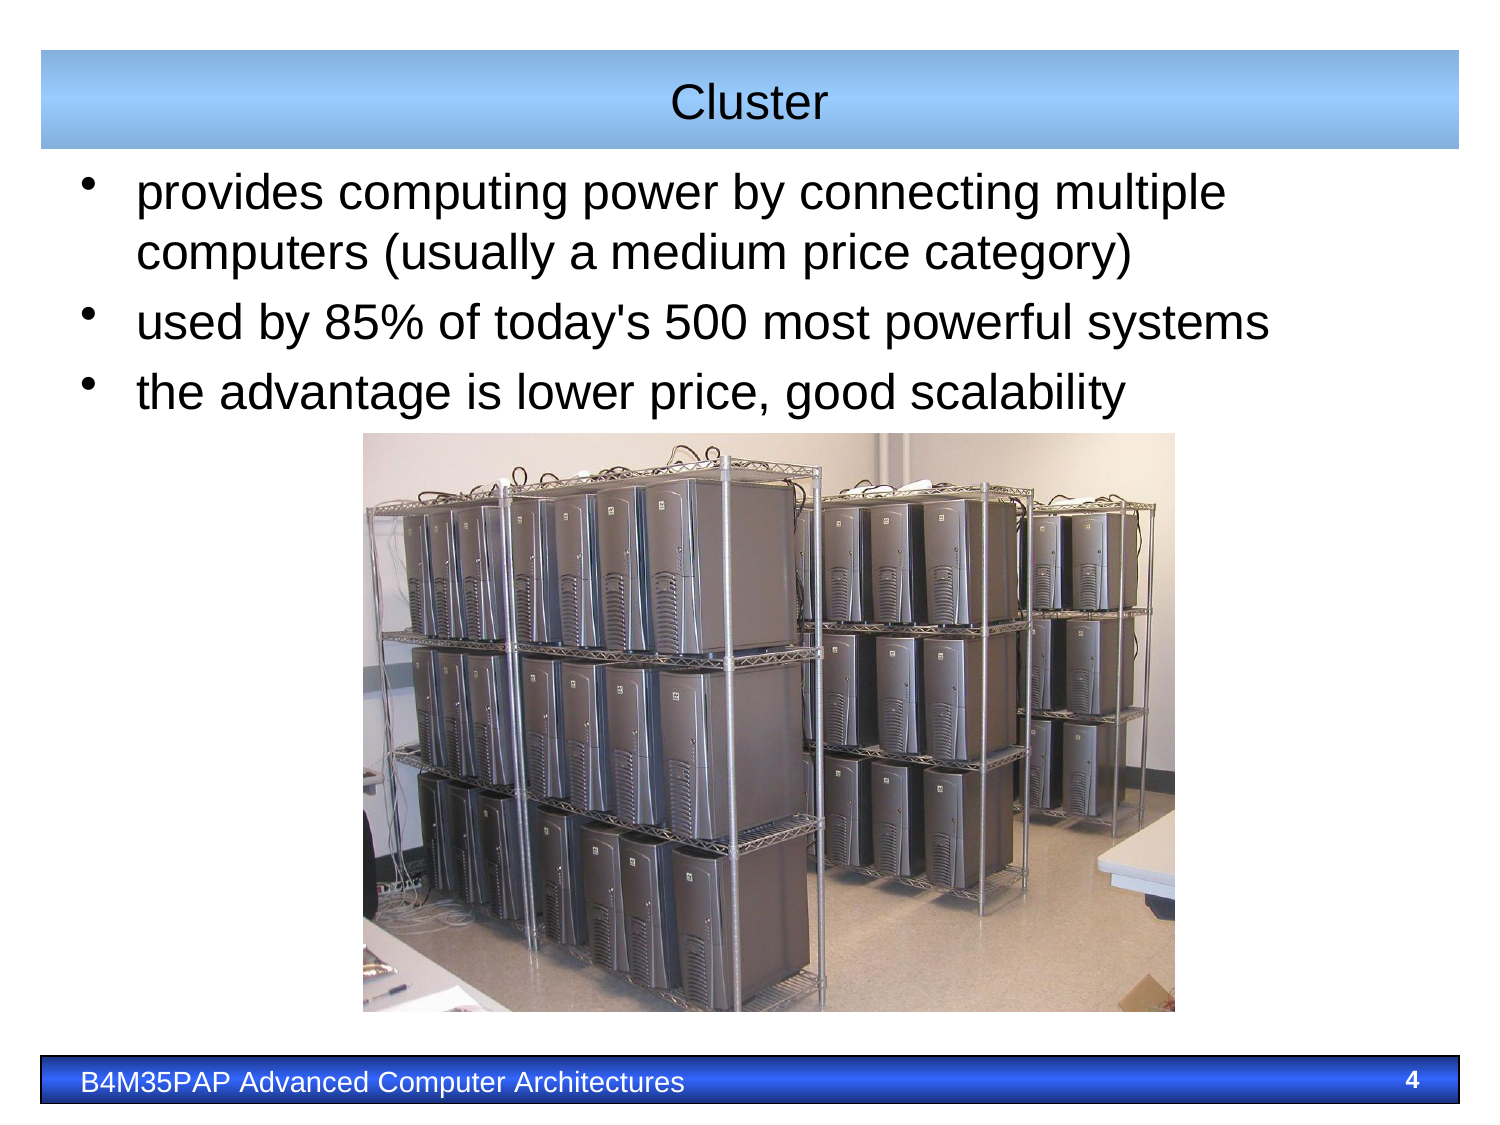

# Cluster
provides computing power by connecting multiple computers (usually a medium price category)
used by 85% of today's 500 most powerful systems
the advantage is lower price, good scalability